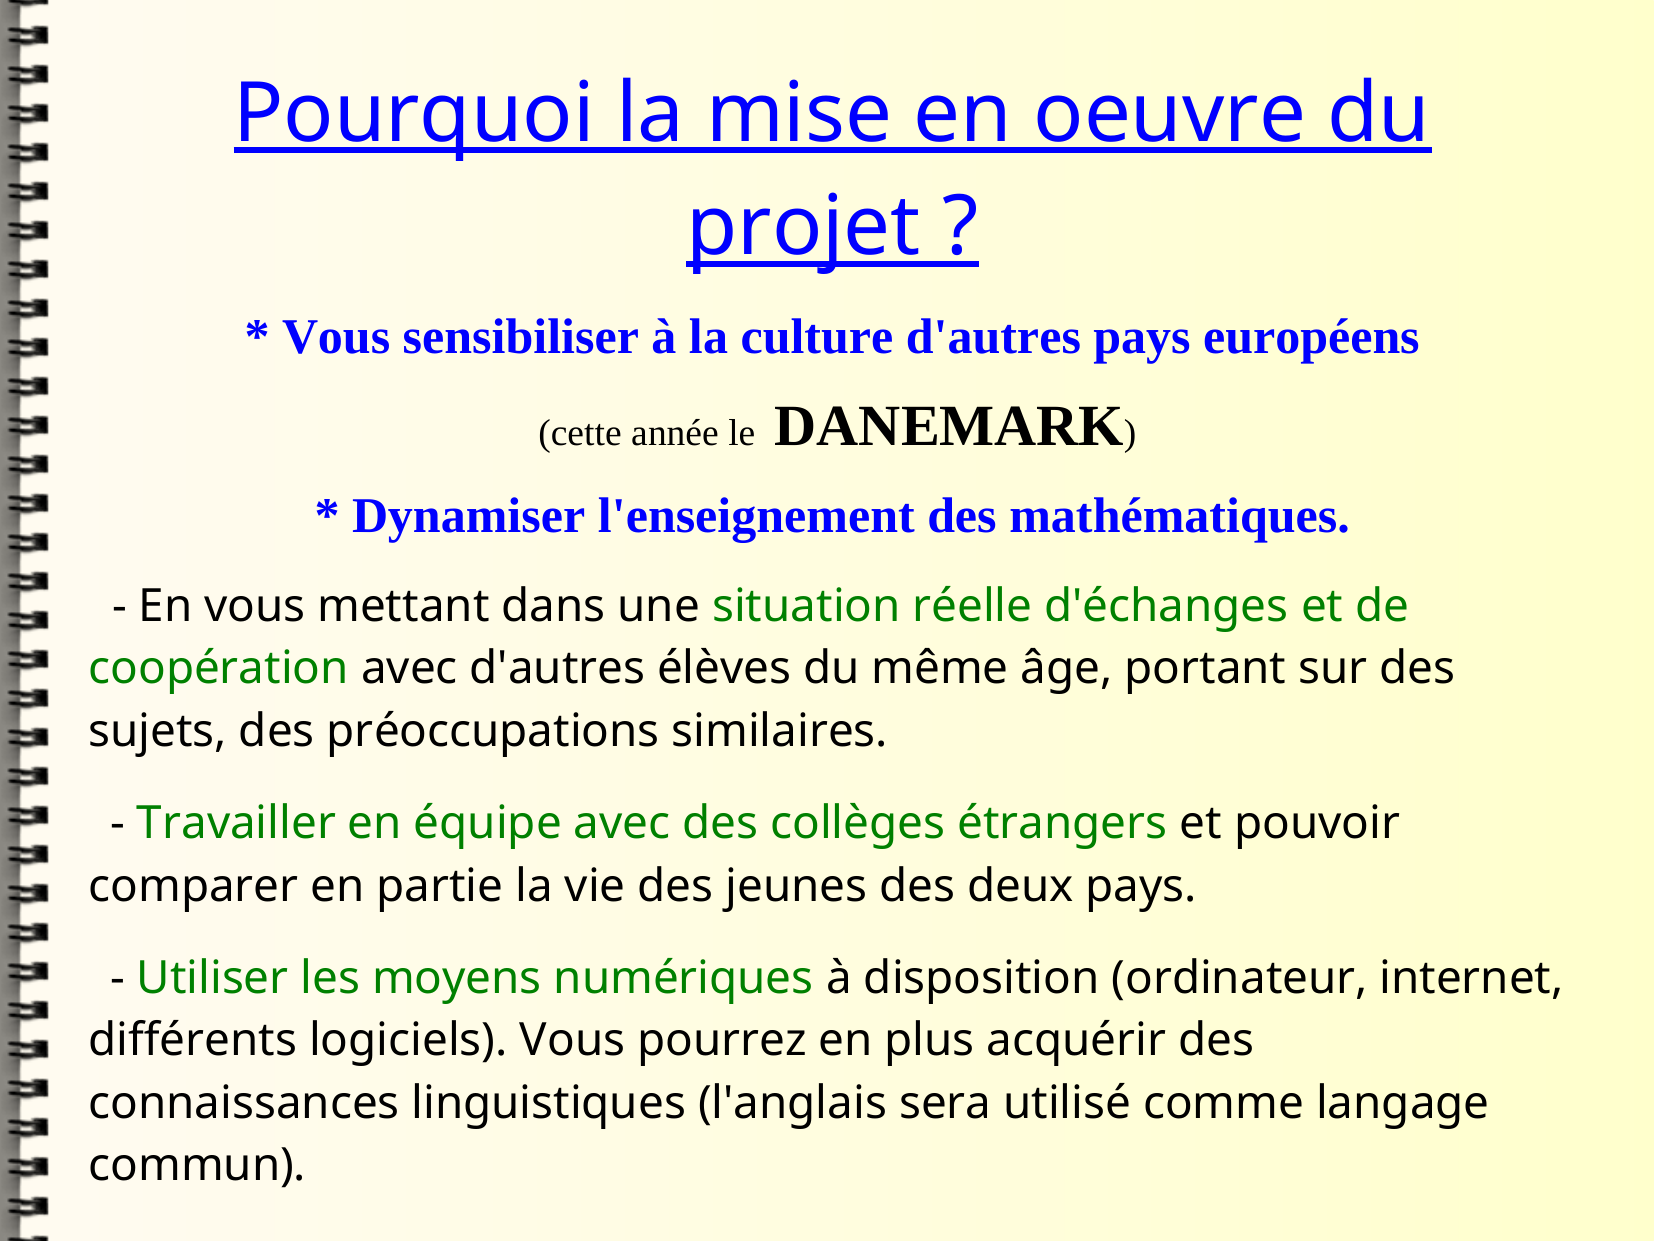

# Pourquoi la mise en oeuvre du projet ?
* Vous sensibiliser à la culture d'autres pays européens
 (cette année le DANEMARK)
* Dynamiser l'enseignement des mathématiques.
 - En vous mettant dans une situation réelle d'échanges et de coopération avec d'autres élèves du même âge, portant sur des sujets, des préoccupations similaires.
 - Travailler en équipe avec des collèges étrangers et pouvoir comparer en partie la vie des jeunes des deux pays.
 - Utiliser les moyens numériques à disposition (ordinateur, internet, différents logiciels). Vous pourrez en plus acquérir des connaissances linguistiques (l'anglais sera utilisé comme langage commun).